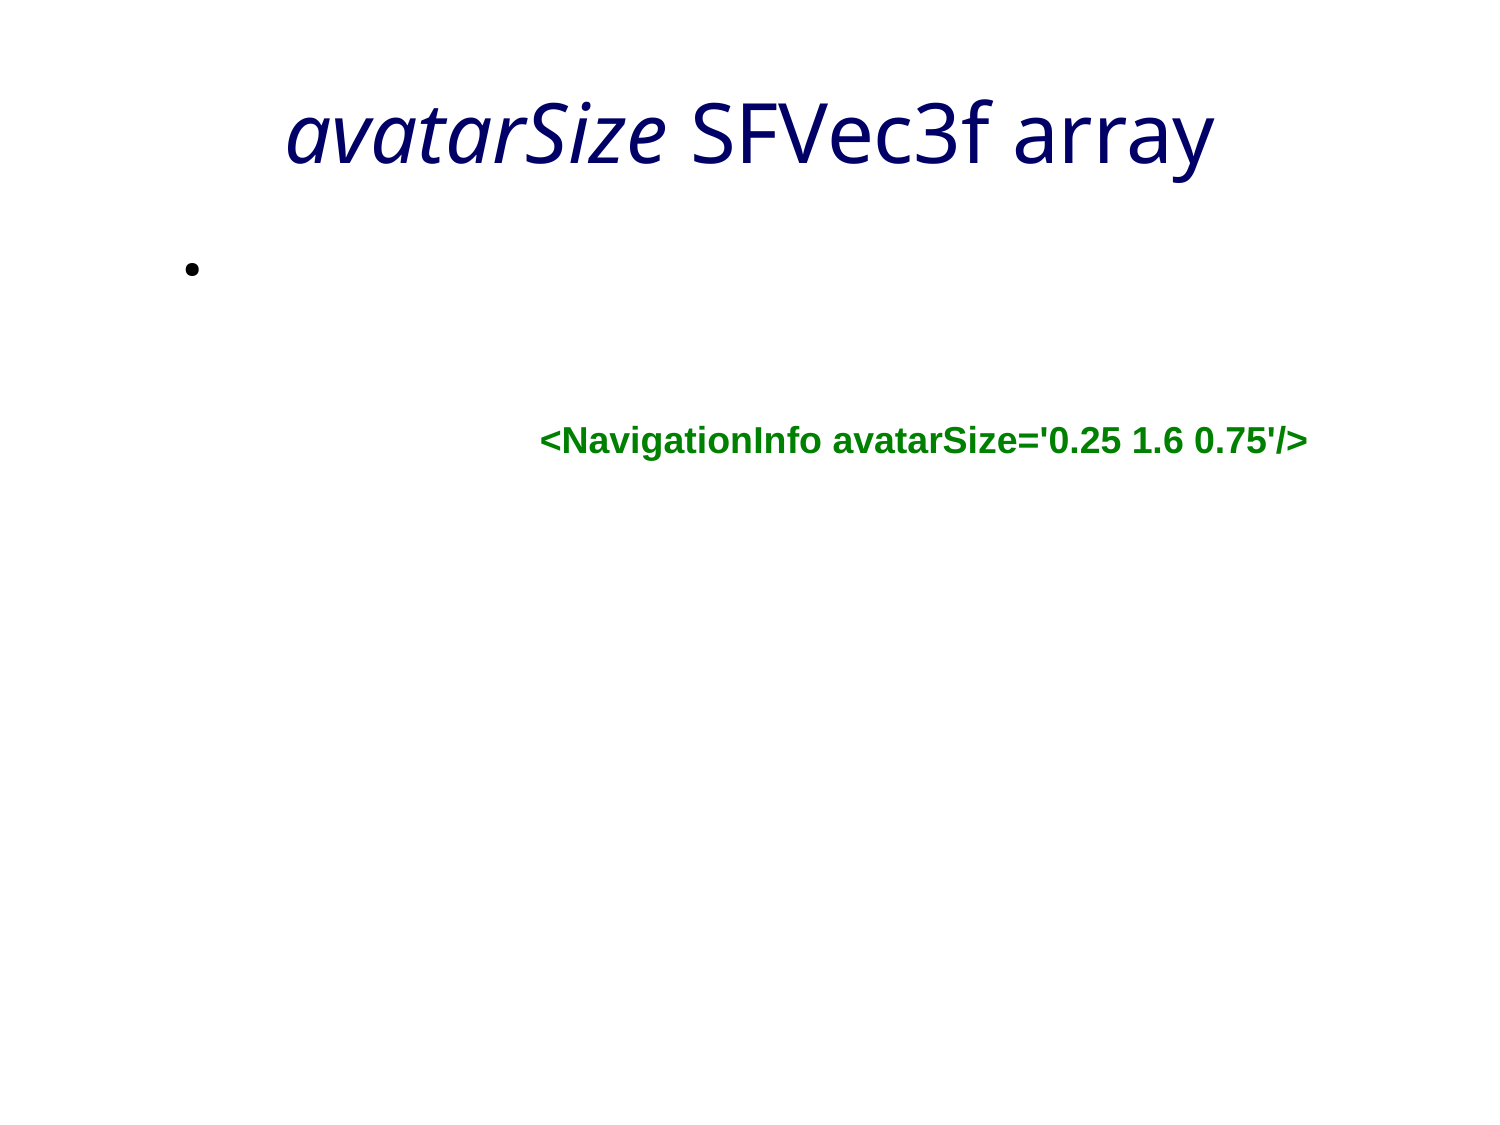

# avatarSize SFVec3f array
<NavigationInfo avatarSize='0.25 1.6 0.75'/>